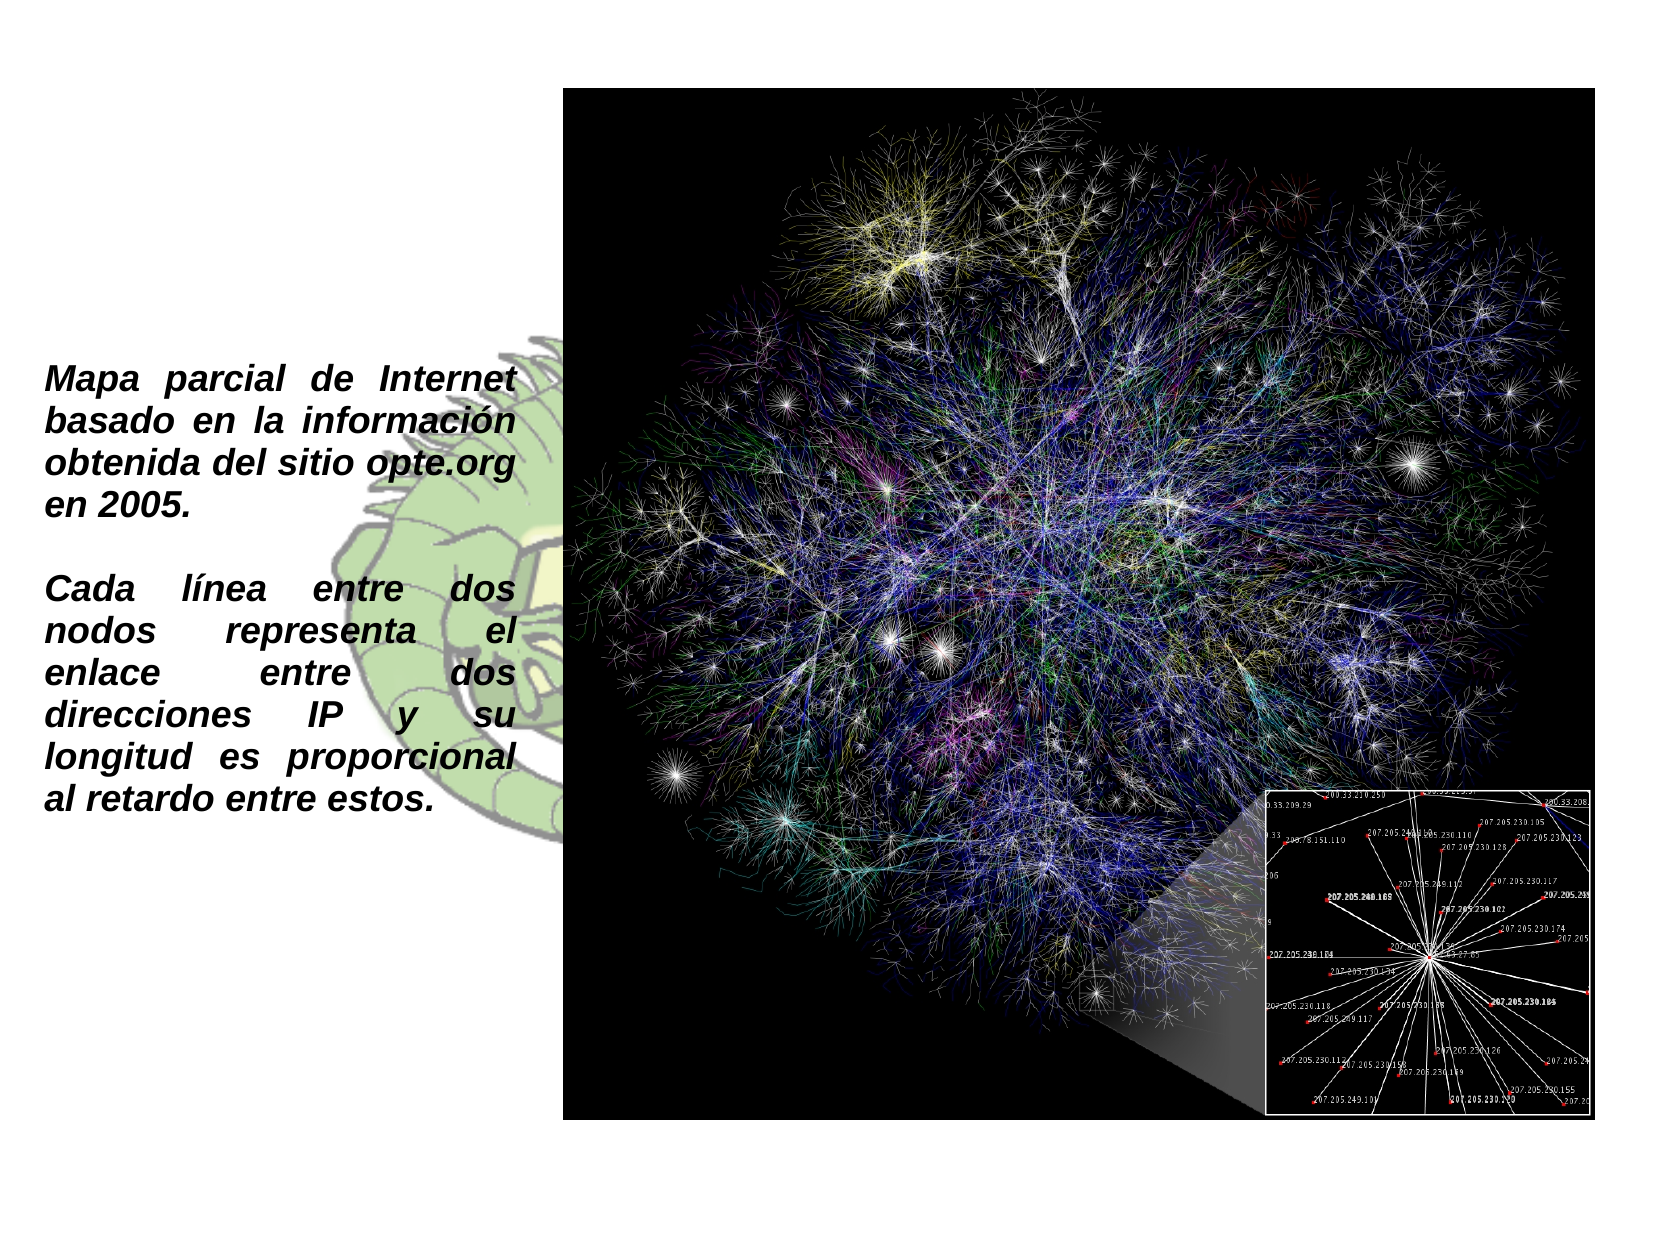

Mapa parcial de Internet basado en la información obtenida del sitio opte.org en 2005.
Cada línea entre dos nodos representa el enlace entre dos direcciones IP y su longitud es proporcional al retardo entre estos.